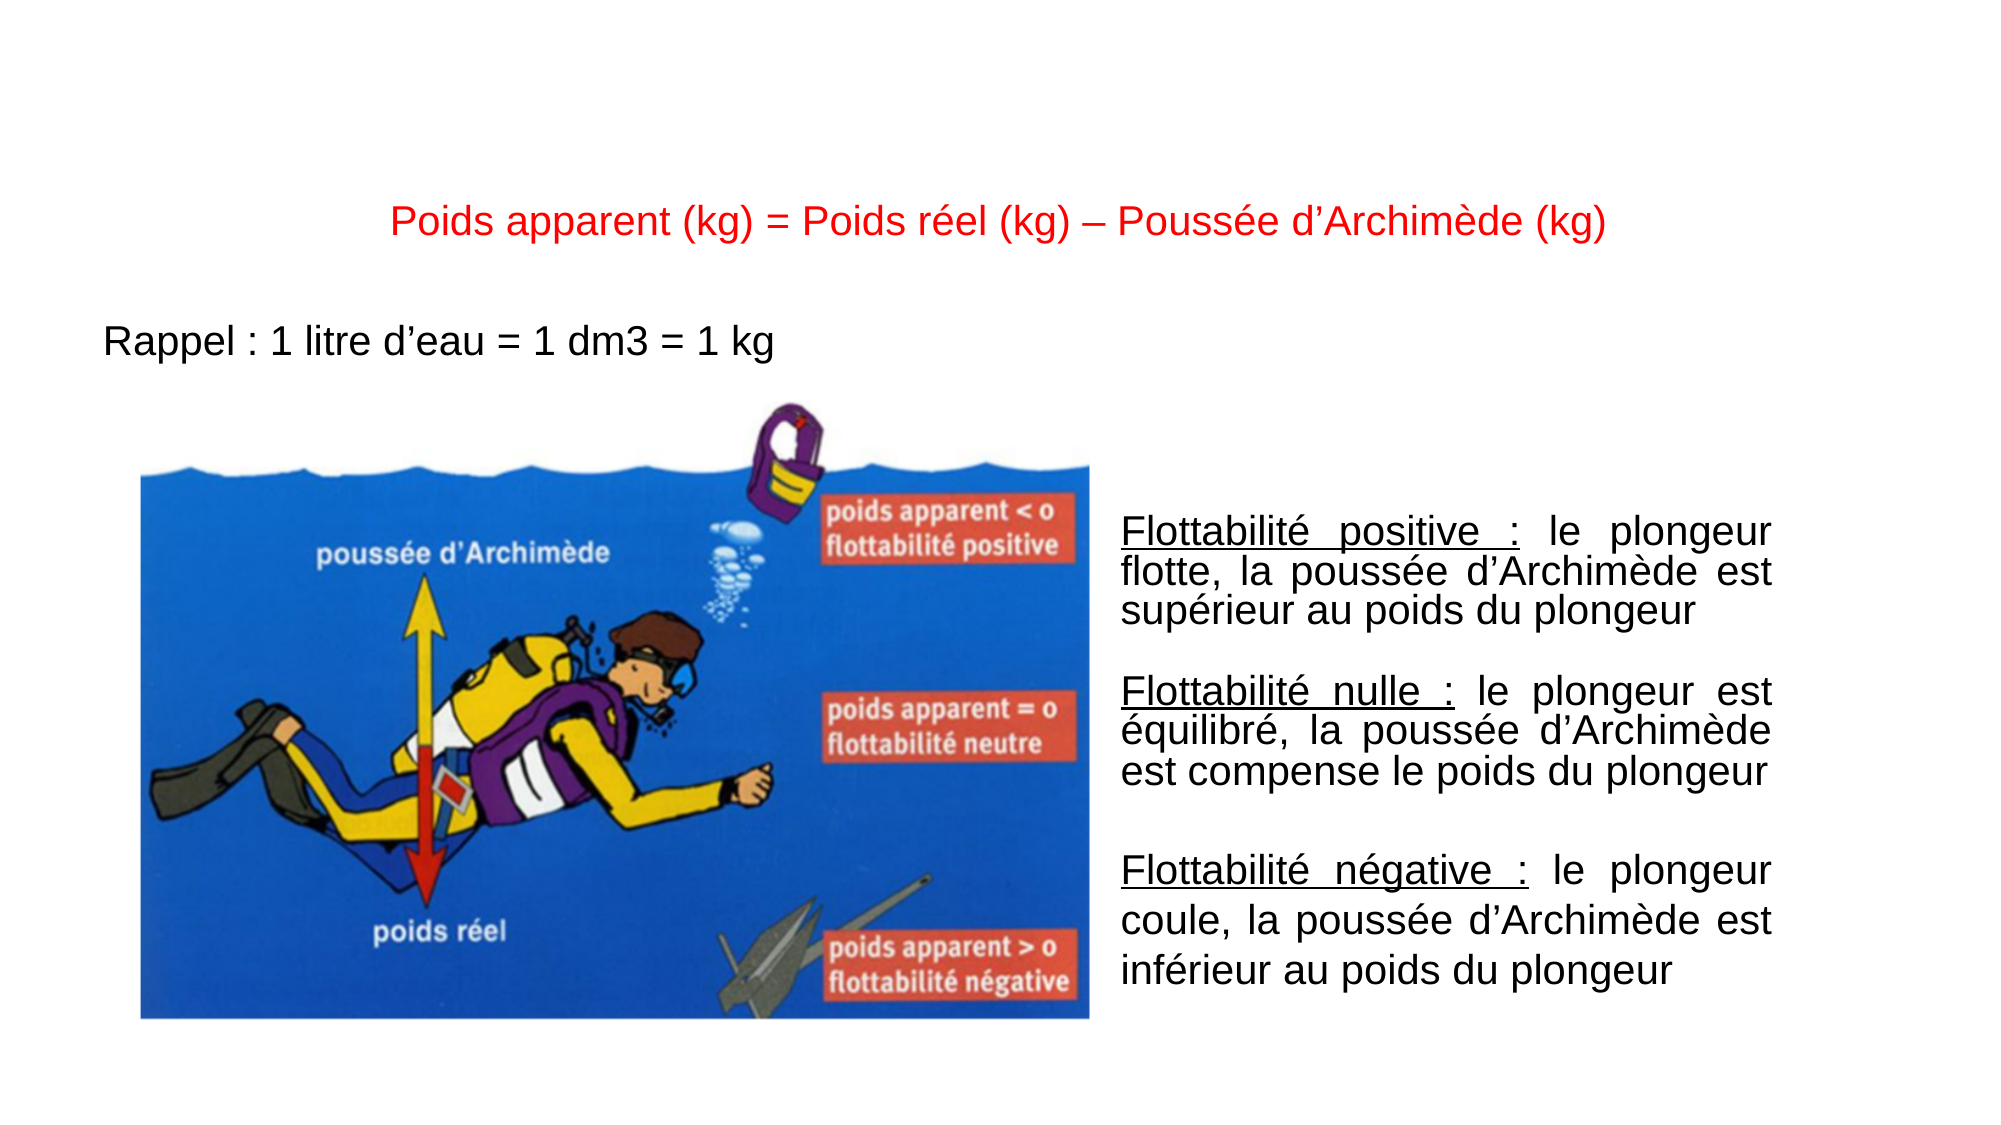

Poids apparent (kg) = Poids réel (kg) – Poussée d’Archimède (kg)
Rappel : 1 litre d’eau = 1 dm3 = 1 kg
Flottabilité positive : le plongeur flotte, la poussée d’Archimède est supérieur au poids du plongeur
Flottabilité nulle : le plongeur est équilibré, la poussée d’Archimède est compense le poids du plongeur
Flottabilité négative : le plongeur coule, la poussée d’Archimède est inférieur au poids du plongeur